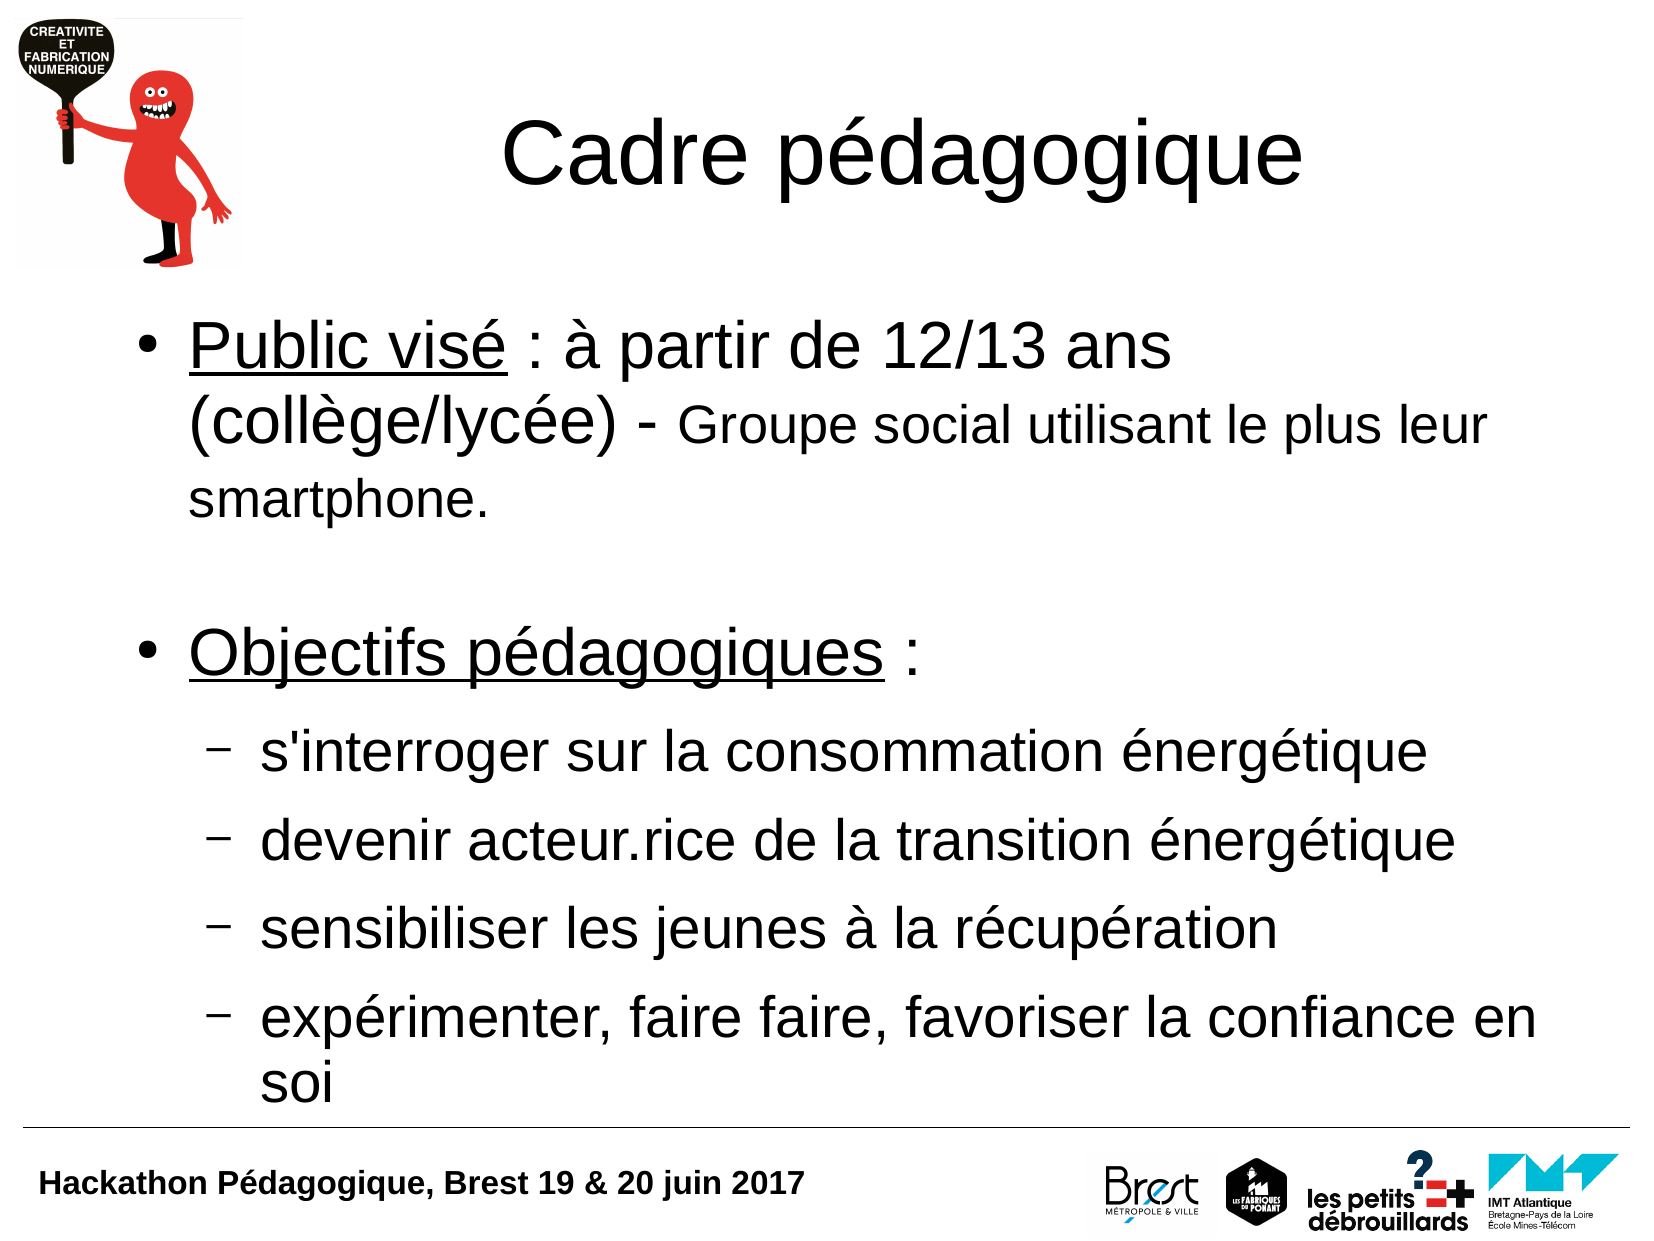

# Cadre pédagogique
Public visé : à partir de 12/13 ans (collège/lycée) - Groupe social utilisant le plus leur smartphone.
Objectifs pédagogiques :
s'interroger sur la consommation énergétique
devenir acteur.rice de la transition énergétique
sensibiliser les jeunes à la récupération
expérimenter, faire faire, favoriser la confiance en soi
Hackathon Pédagogique, Brest 19 & 20 juin 2017